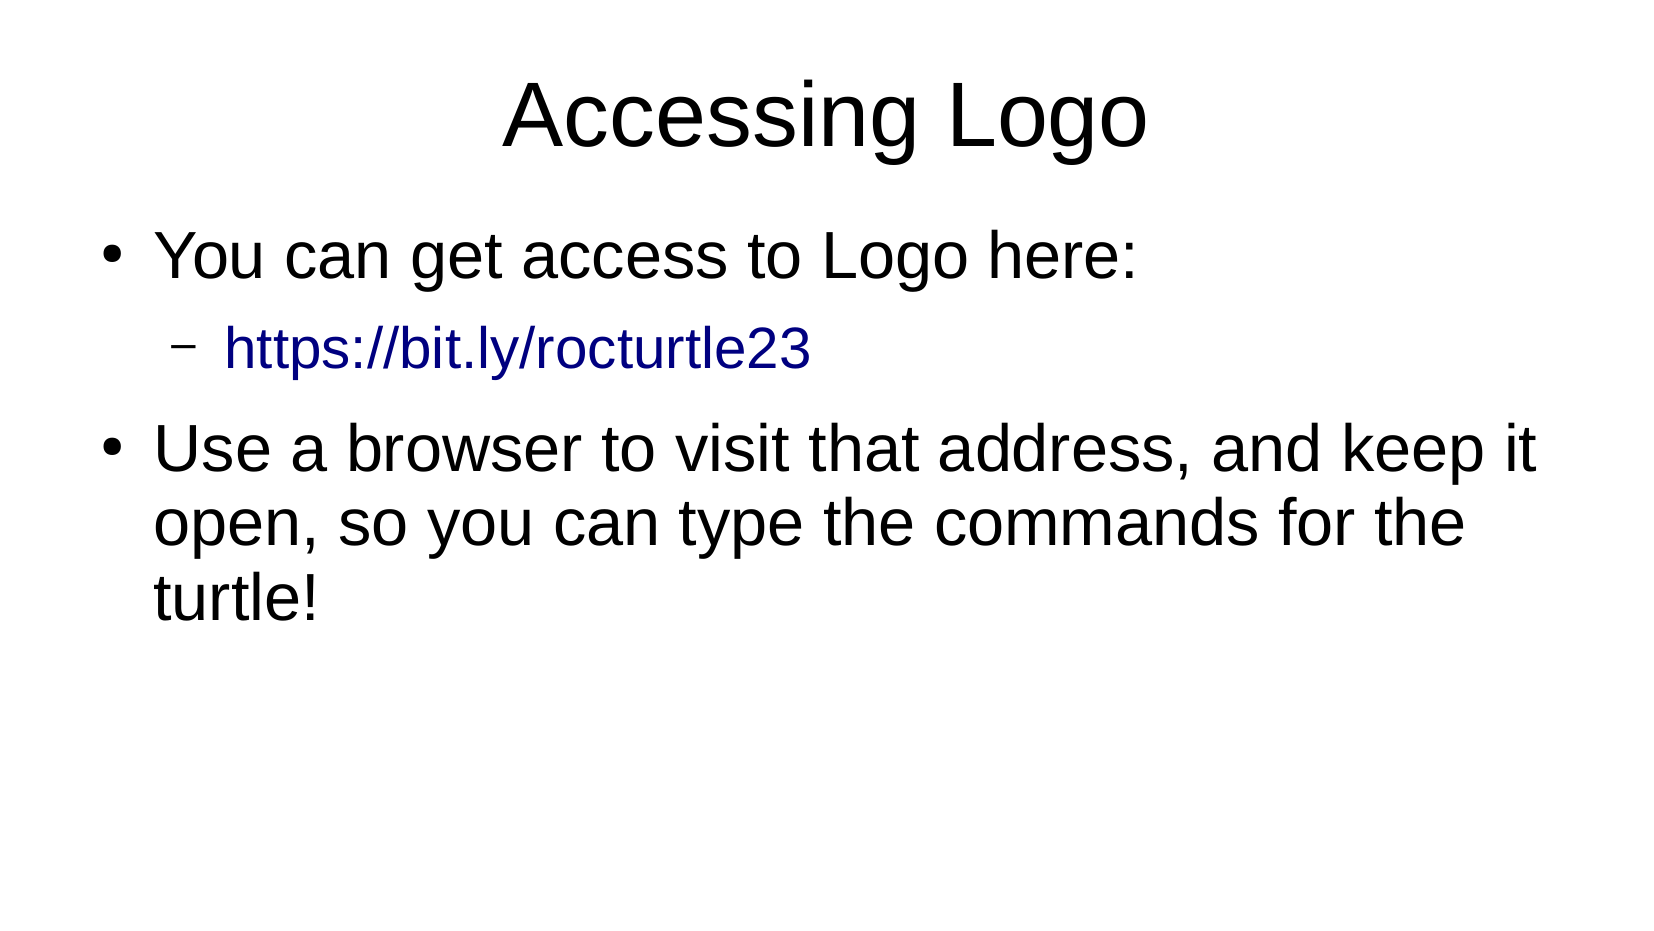

# Accessing Logo
You can get access to Logo here:
https://bit.ly/rocturtle23
Use a browser to visit that address, and keep it open, so you can type the commands for the turtle!